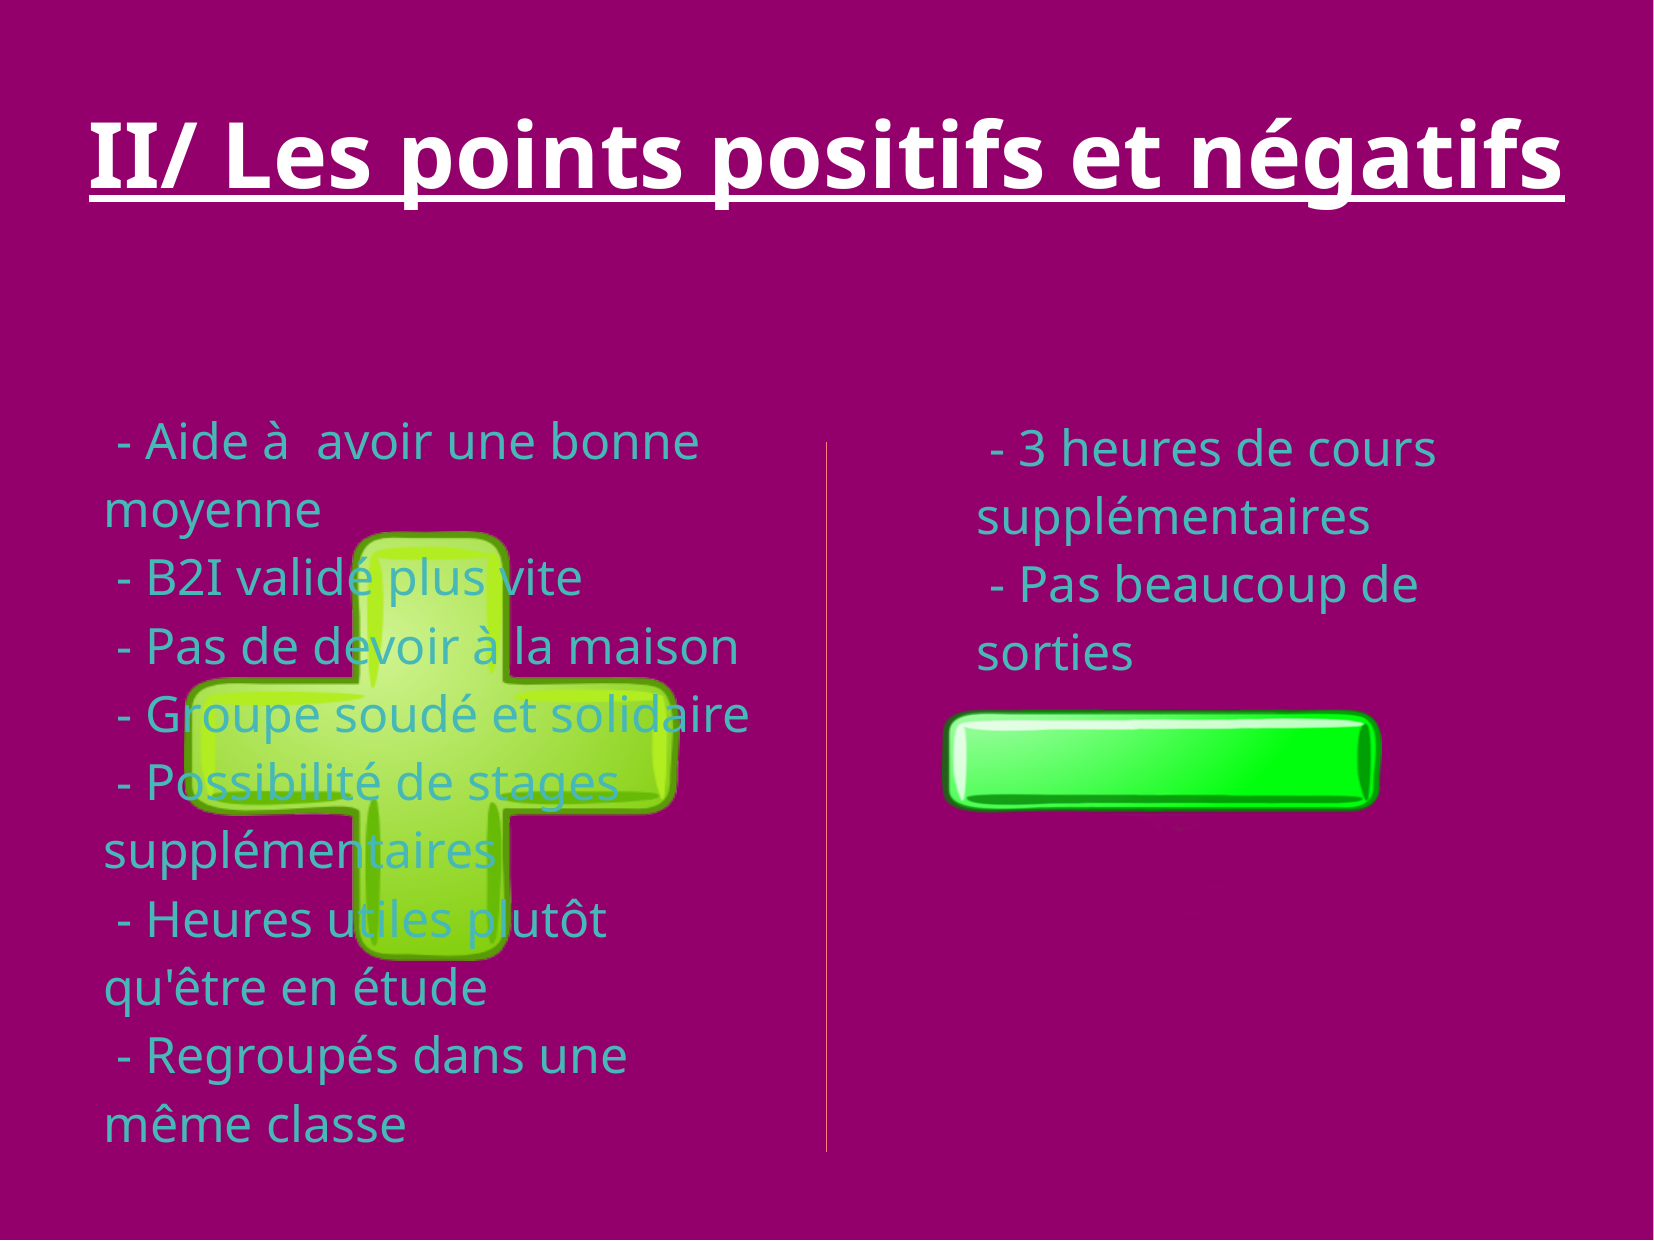

# II/ Les points positifs et négatifs
 - Aide à avoir une bonne moyenne
 - B2I validé plus vite
 - Pas de devoir à la maison
 - Groupe soudé et solidaire
 - Possibilité de stages supplémentaires
 - Heures utiles plutôt qu'être en étude
 - Regroupés dans une même classe
 - 3 heures de cours supplémentaires
 - Pas beaucoup de sorties